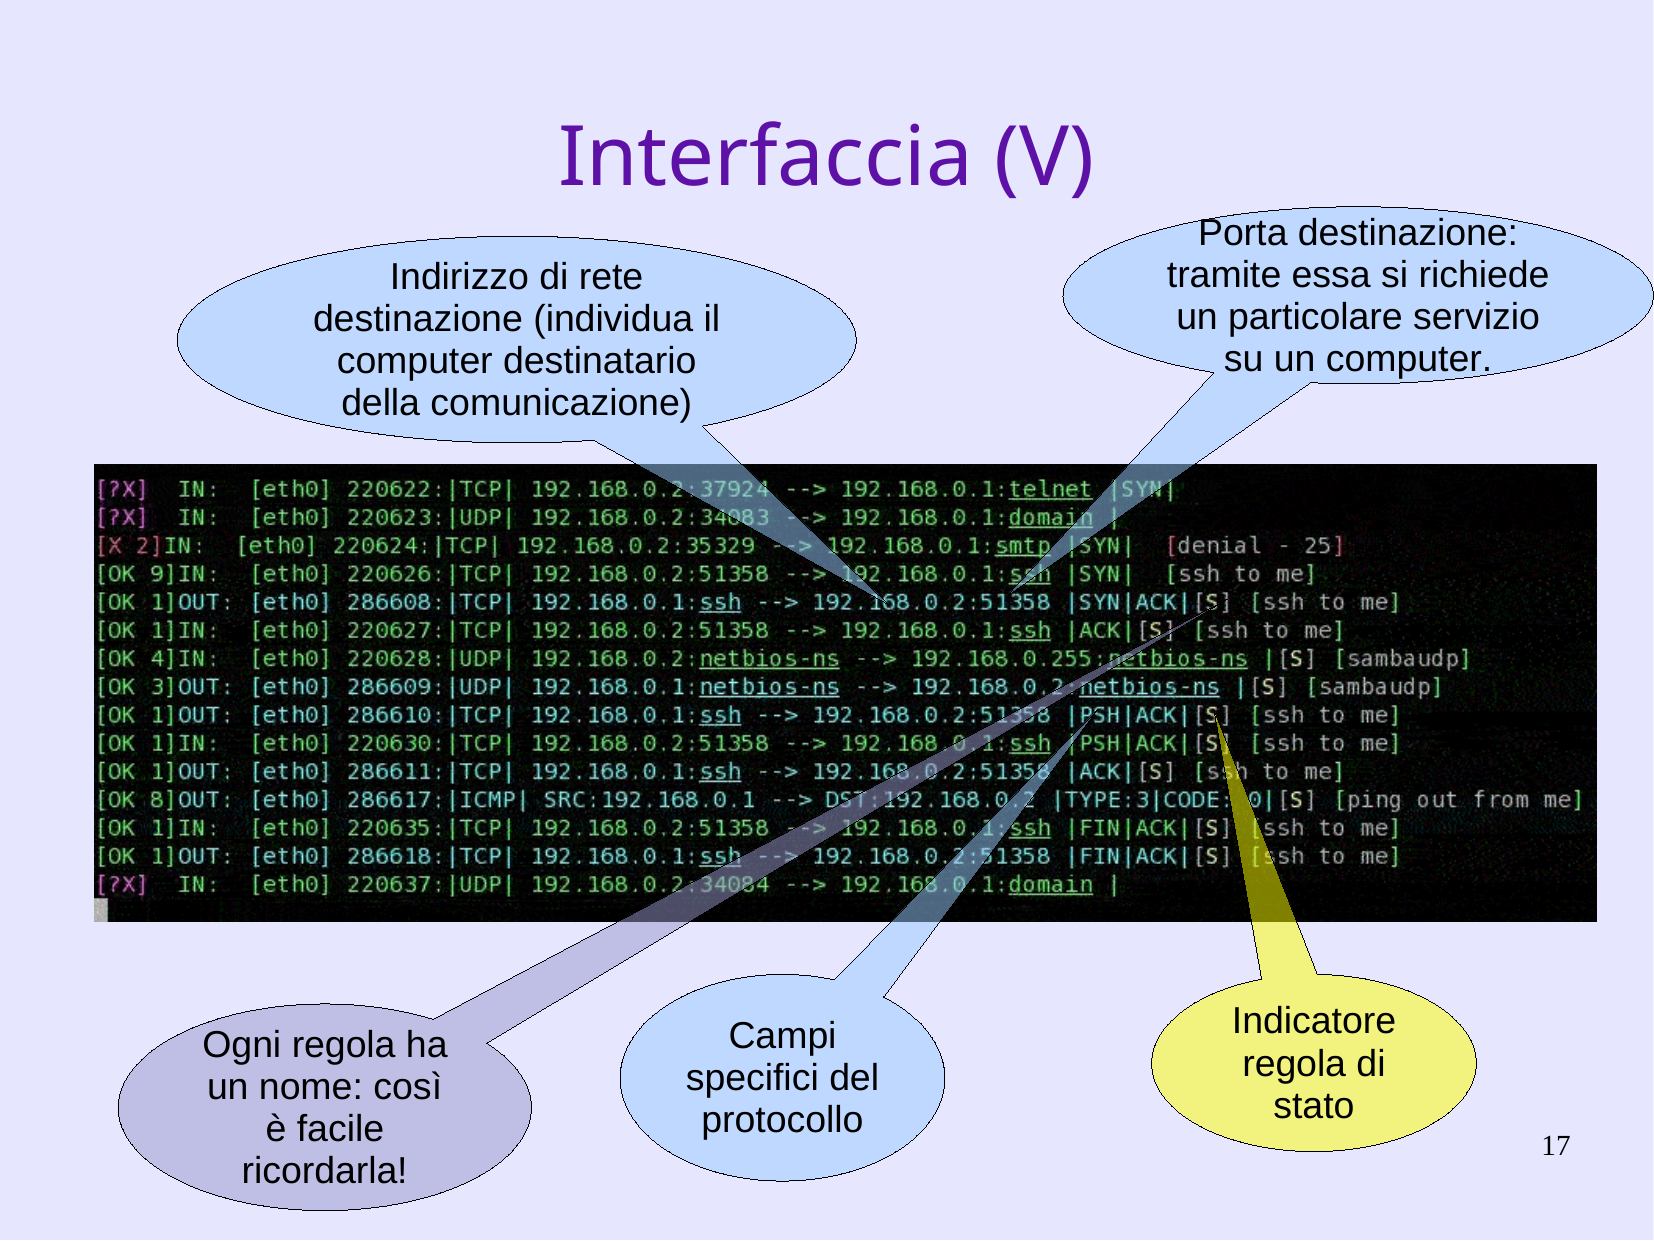

# Interfaccia (V)
Porta destinazione: tramite essa si richiede un particolare servizio su un computer.
Indirizzo di rete destinazione (individua il computer destinatario della comunicazione)
Campi specifici del protocollo
Indicatore regola di stato
Ogni regola ha un nome: così è facile ricordarla!
17